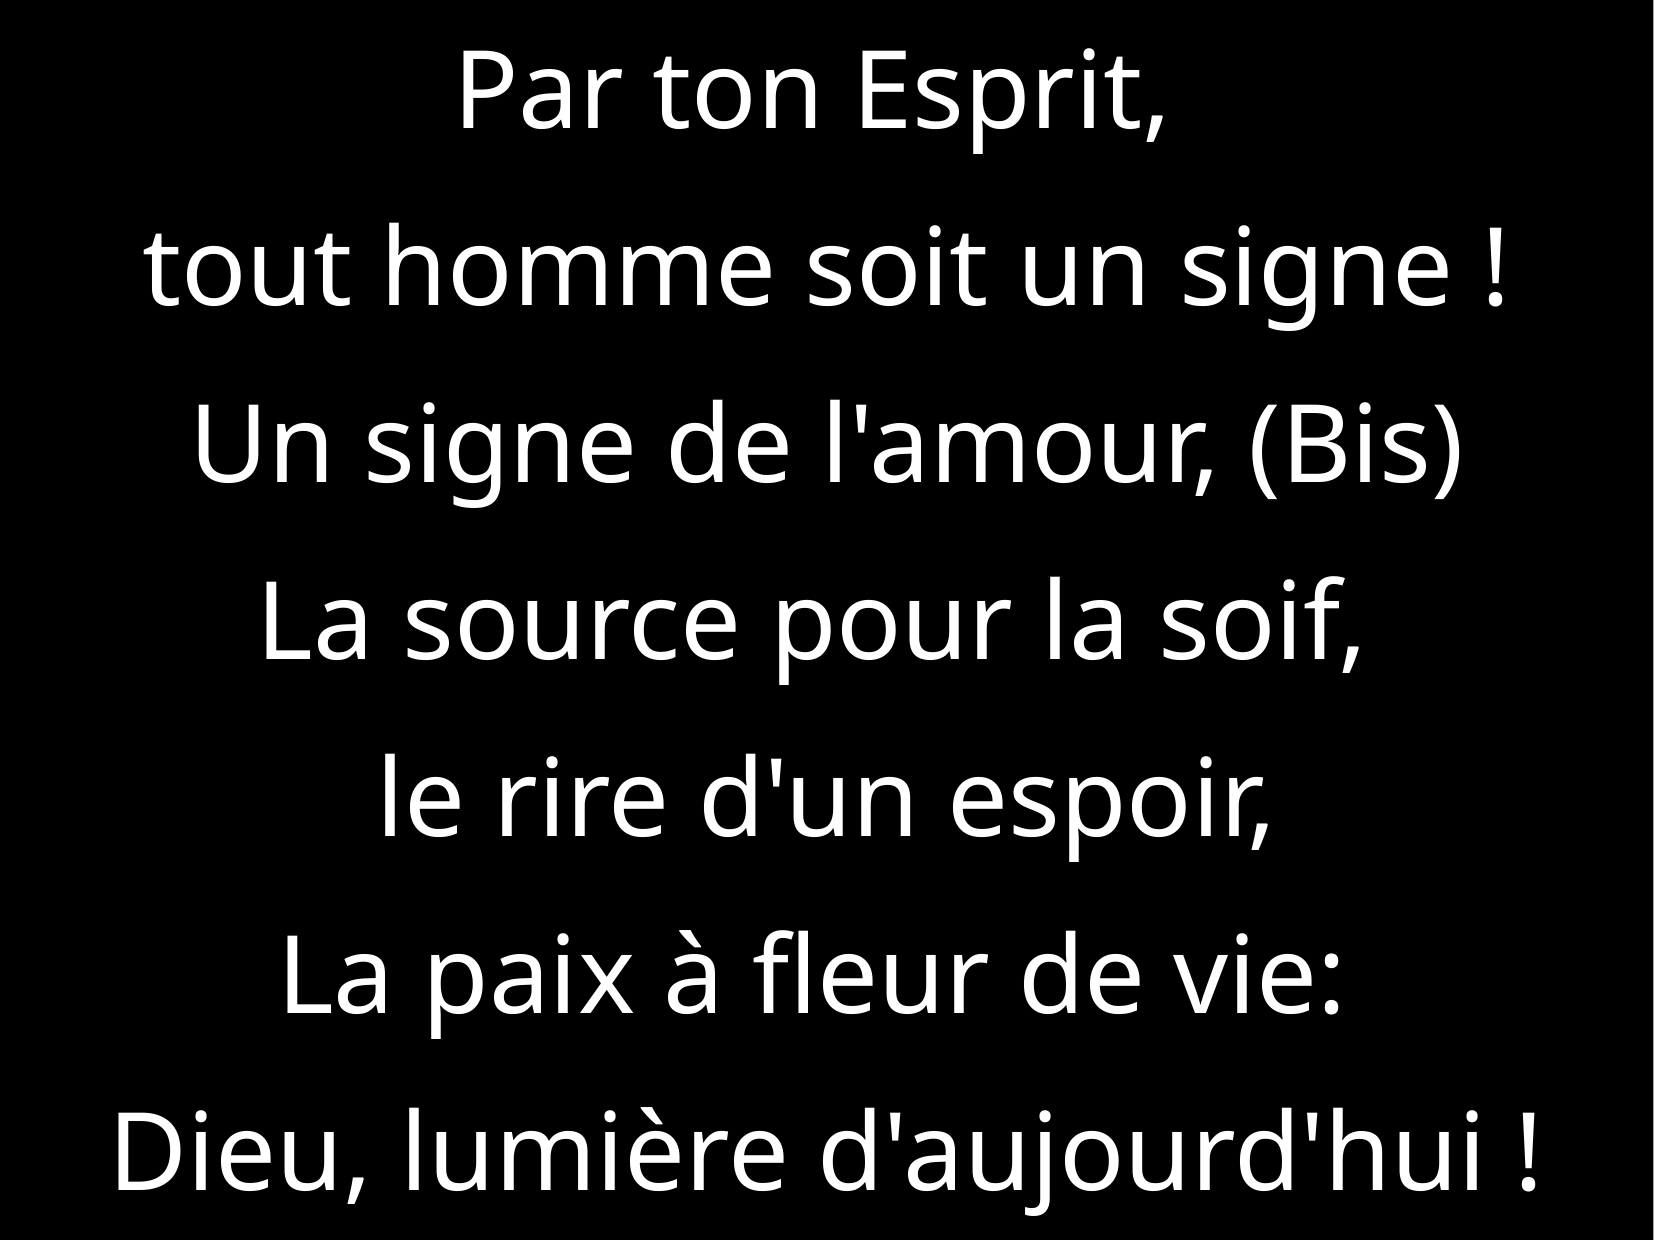

# Par ton Esprit,
tout homme soit un signe !
Un signe de l'amour, (Bis)
La source pour la soif,
le rire d'un espoir,
La paix à fleur de vie:
Dieu, lumière d'aujourd'hui !